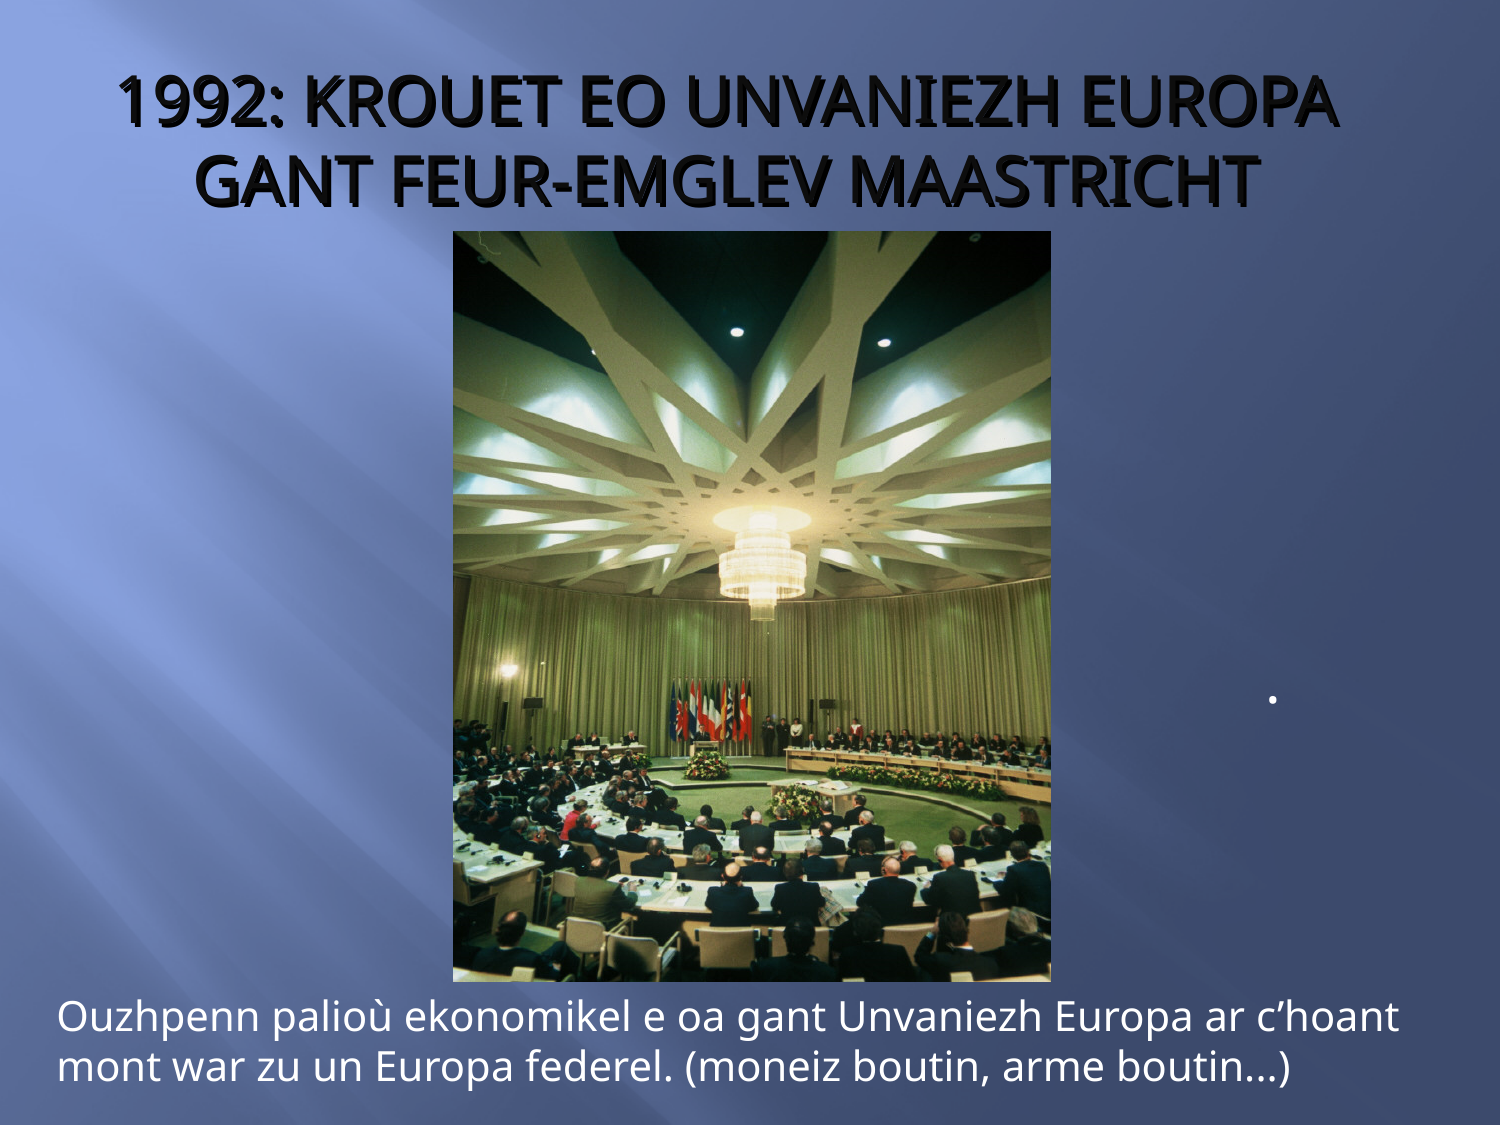

# 1992: Krouet eo Unvaniezh Europa gant feur-emglev Maastricht
.
Ouzhpenn palioù ekonomikel e oa gant Unvaniezh Europa ar c’hoant mont war zu un Europa federel. (moneiz boutin, arme boutin...)